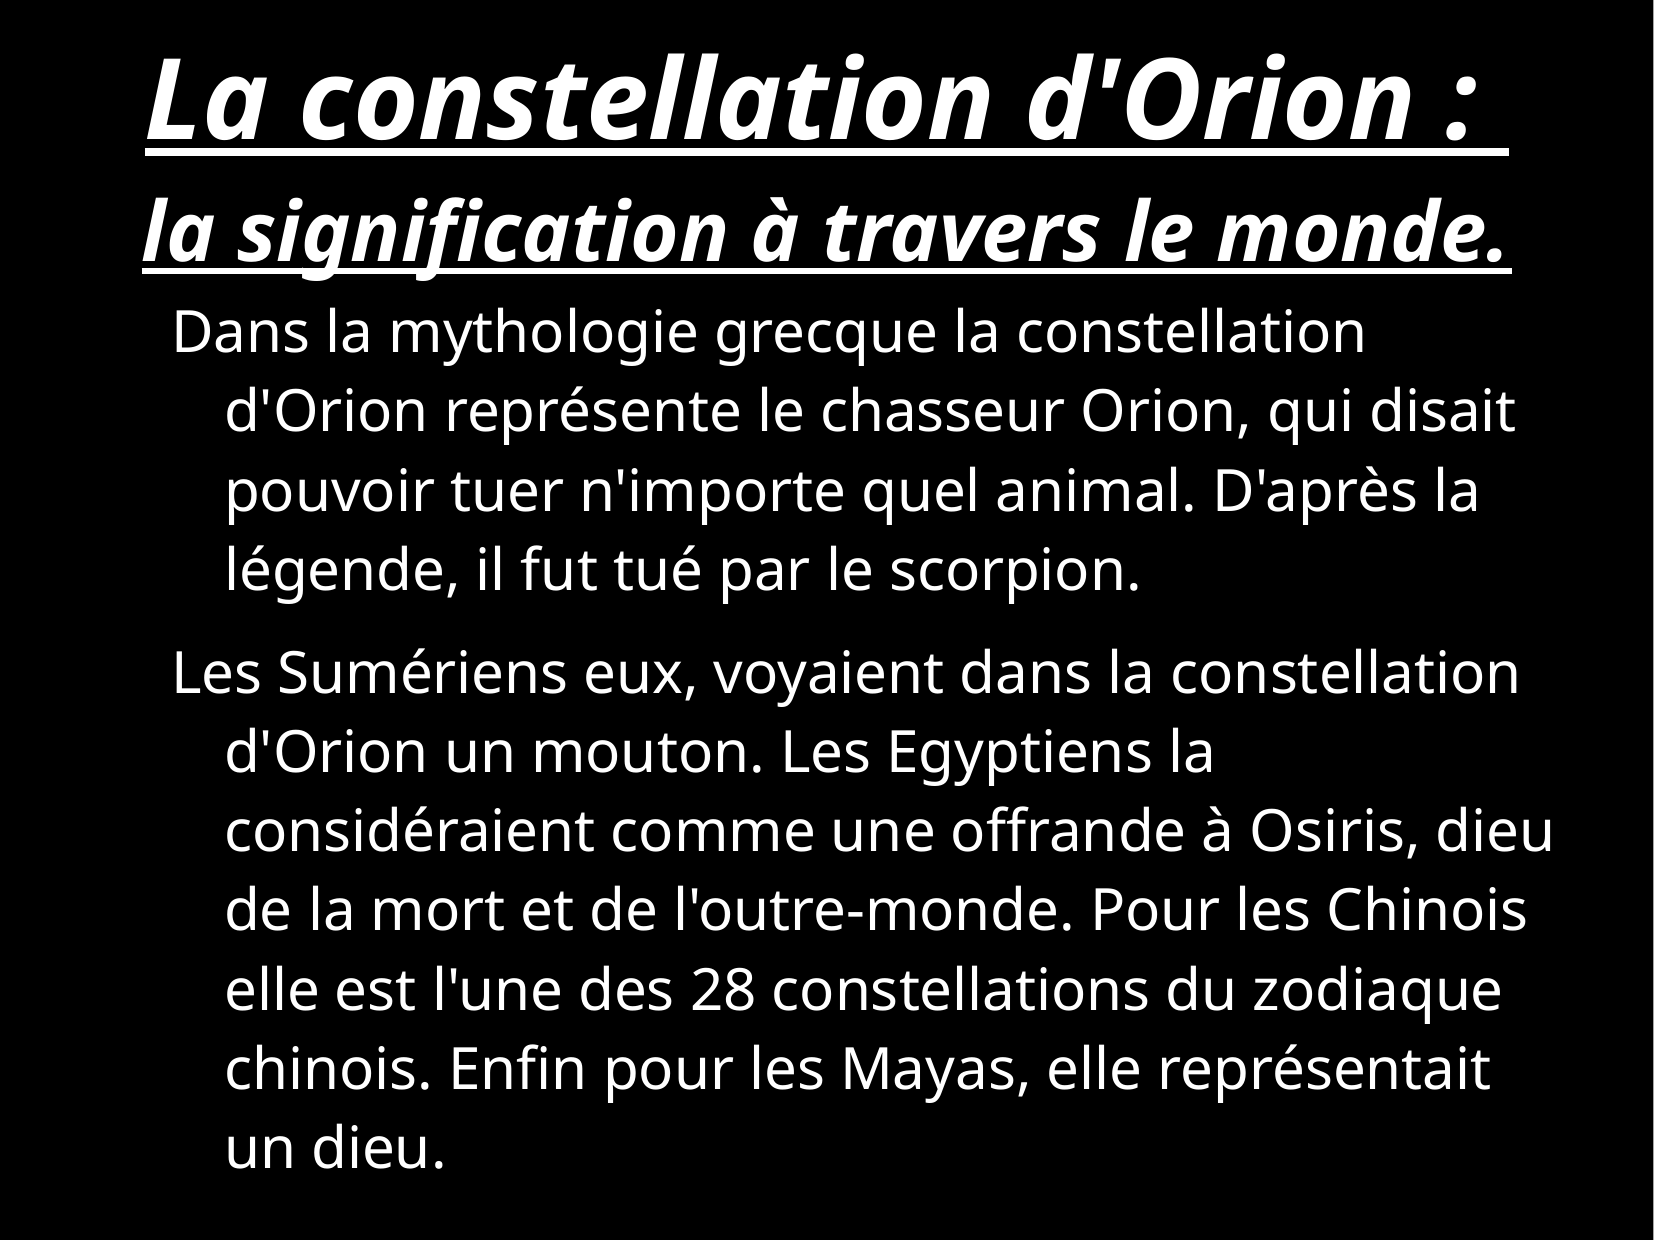

# La constellation d'Orion : la signification à travers le monde.
Dans la mythologie grecque la constellation d'Orion représente le chasseur Orion, qui disait pouvoir tuer n'importe quel animal. D'après la légende, il fut tué par le scorpion.
Les Sumériens eux, voyaient dans la constellation d'Orion un mouton. Les Egyptiens la considéraient comme une offrande à Osiris, dieu de la mort et de l'outre-monde. Pour les Chinois elle est l'une des 28 constellations du zodiaque chinois. Enfin pour les Mayas, elle représentait un dieu.